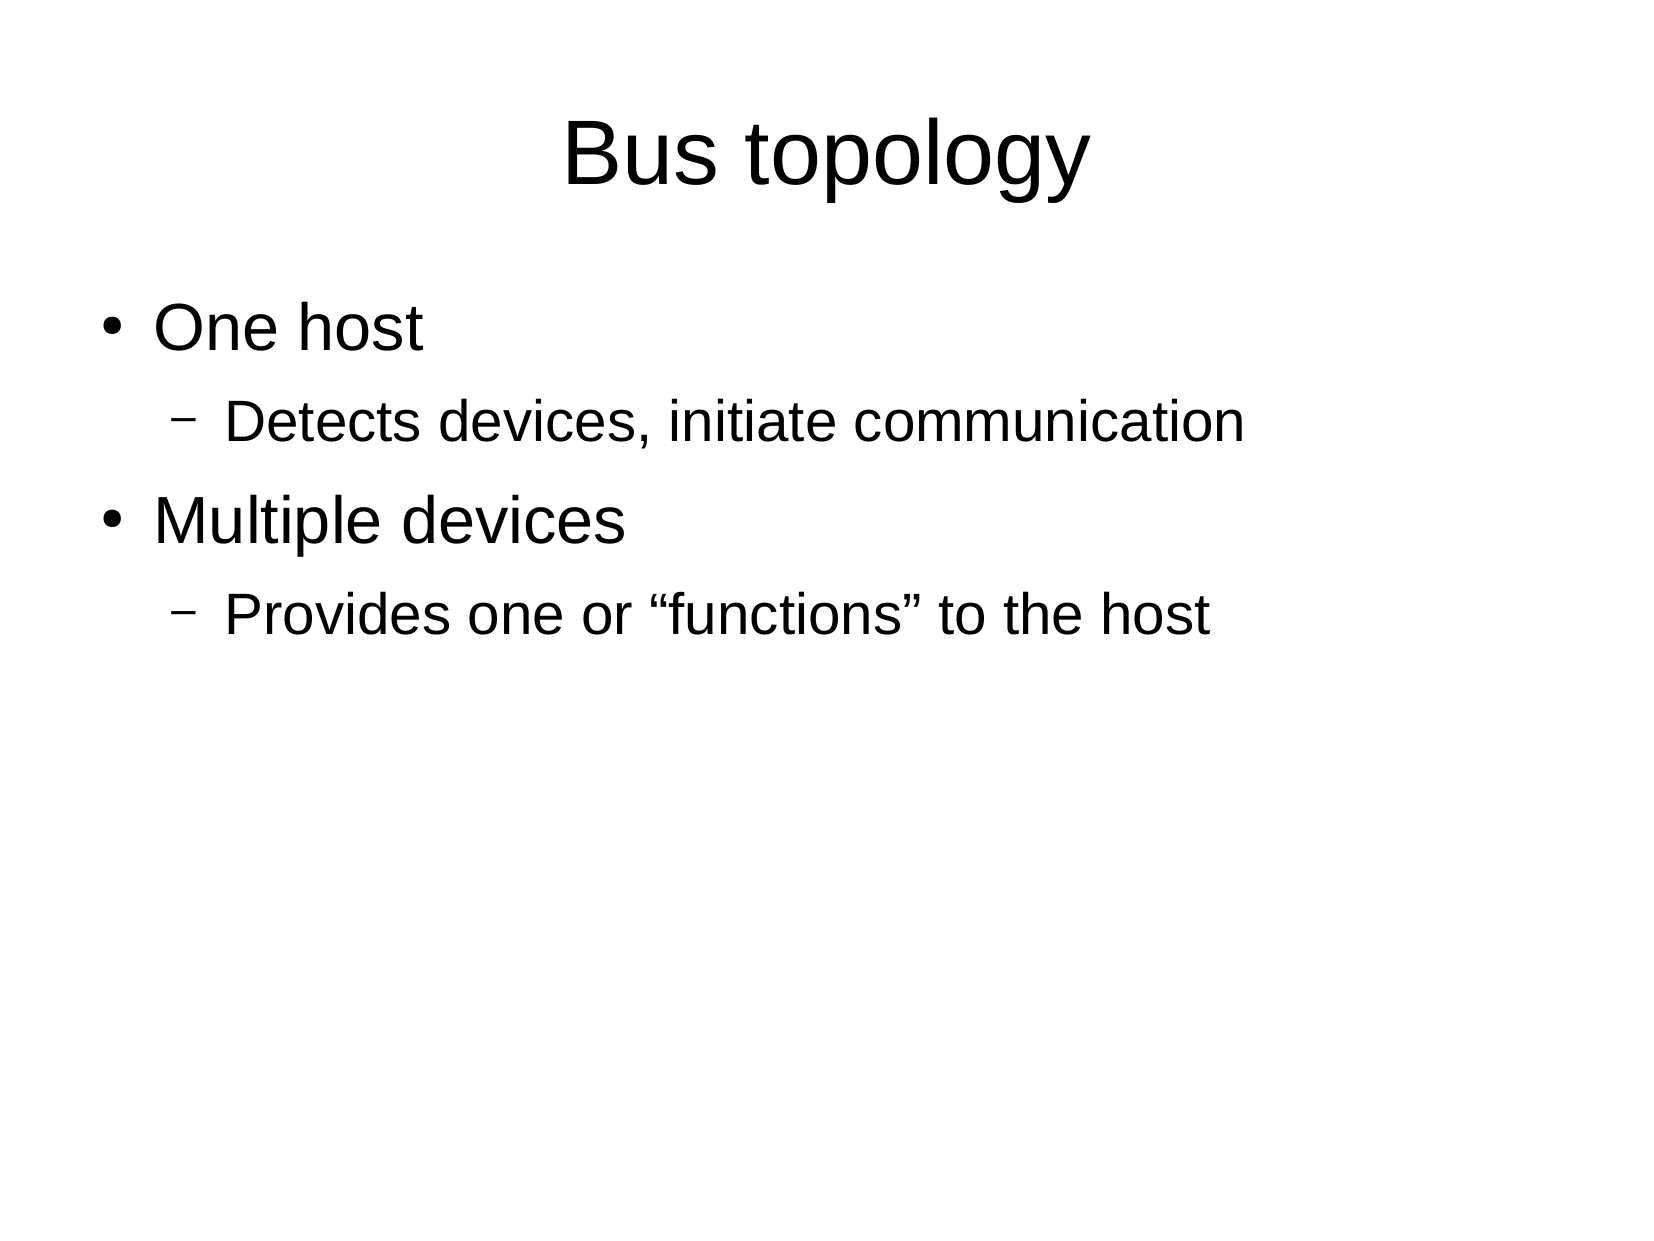

# Bus topology
One host
Detects devices, initiate communication
Multiple devices
Provides one or “functions” to the host